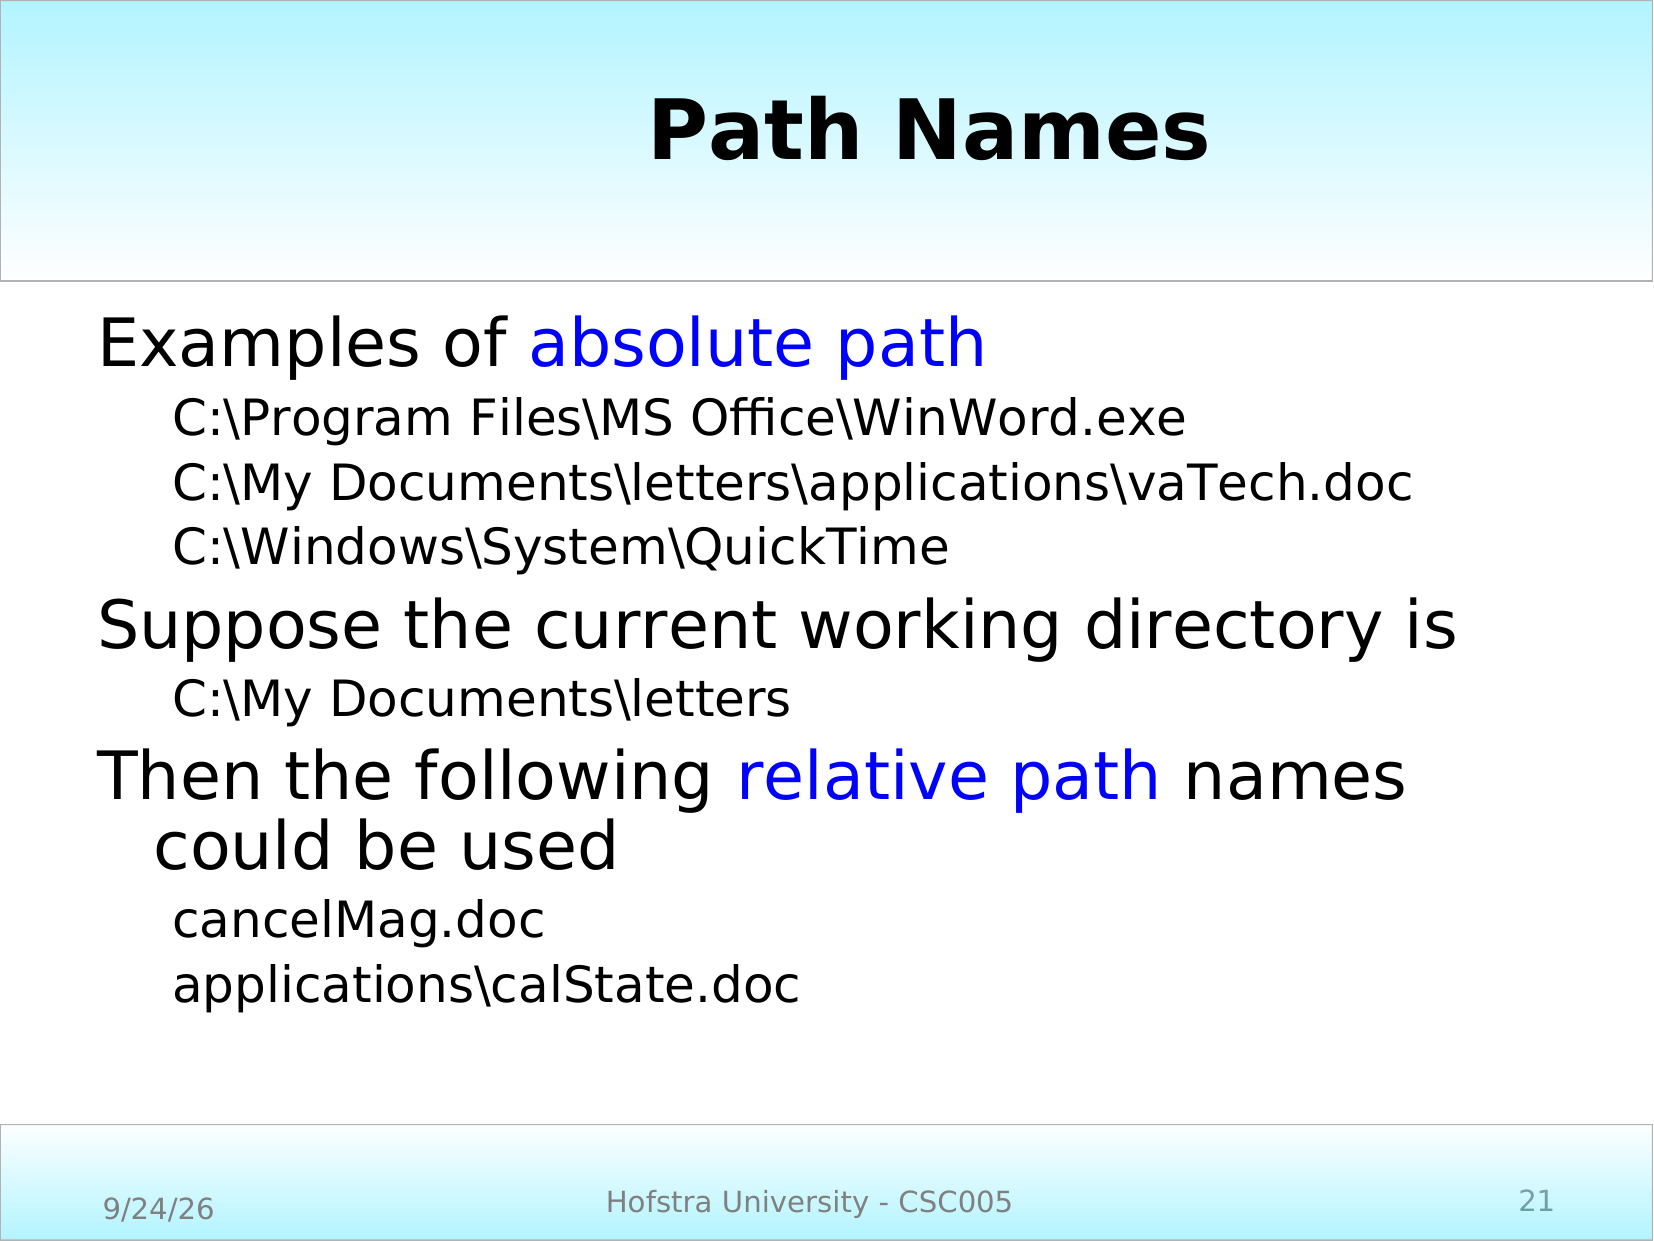

# Path Names
Examples of absolute path
C:\Program Files\MS Office\WinWord.exe
C:\My Documents\letters\applications\vaTech.doc
C:\Windows\System\QuickTime
Suppose the current working directory is
C:\My Documents\letters
Then the following relative path names could be used
cancelMag.doc
applications\calState.doc
21
Hofstra University - CSC005